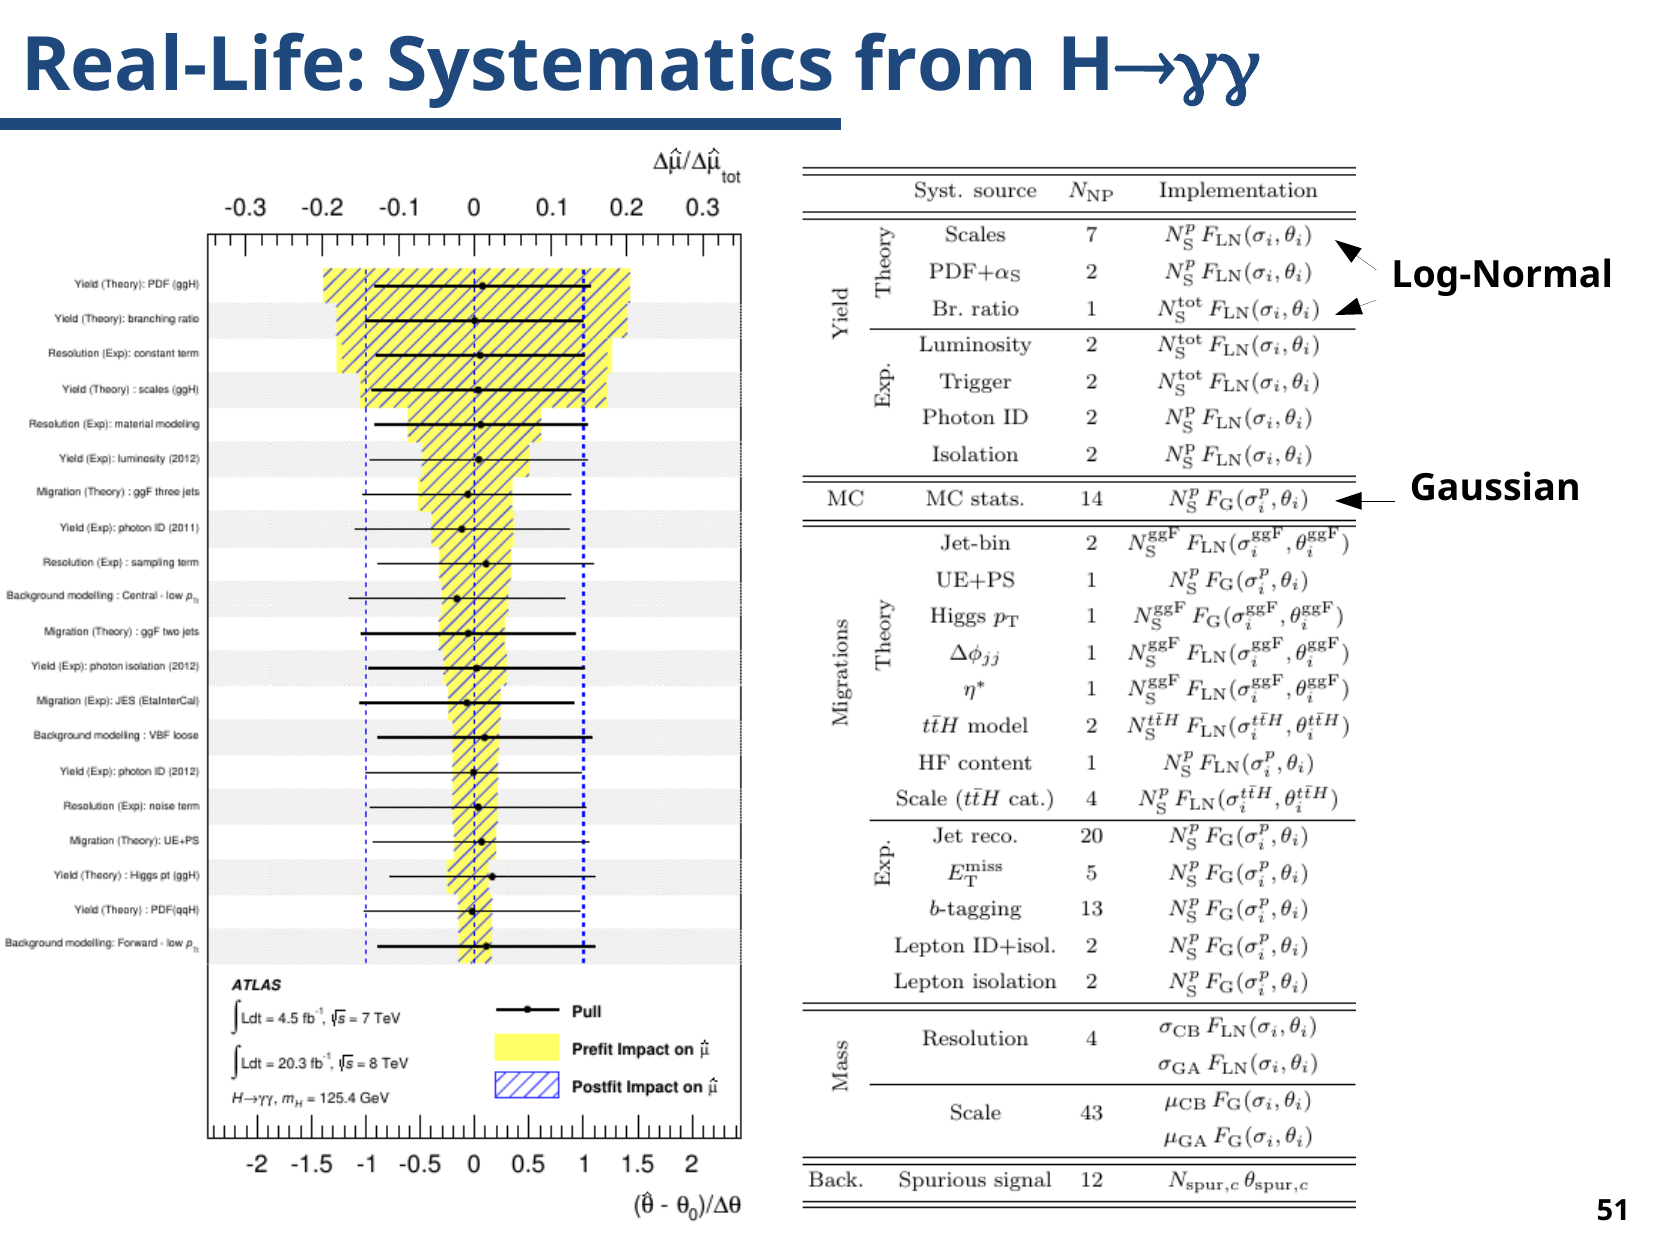

# Real-Life: Systematics from H®gg
Log-Normal
Gaussian
51